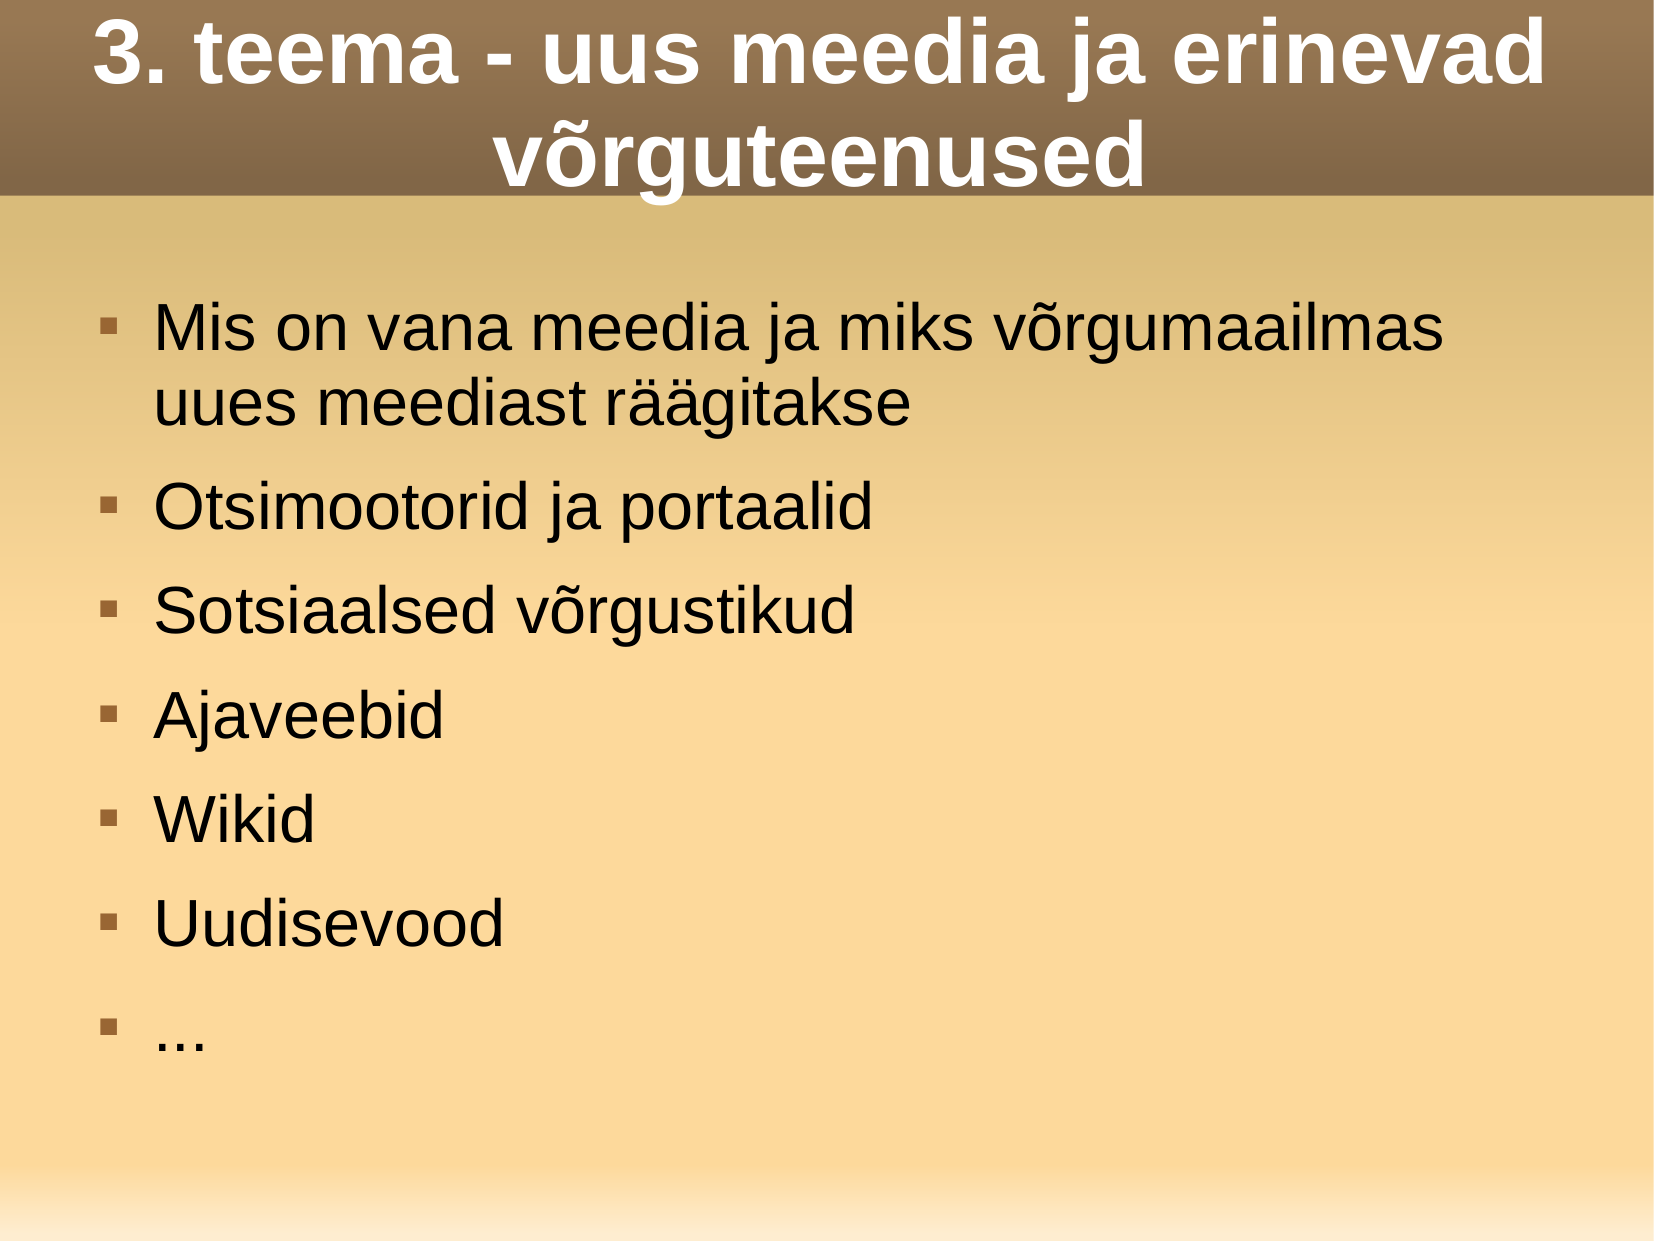

# 3. teema - uus meedia ja erinevad võrguteenused
Mis on vana meedia ja miks võrgumaailmas uues meediast räägitakse
Otsimootorid ja portaalid
Sotsiaalsed võrgustikud
Ajaveebid
Wikid
Uudisevood
...